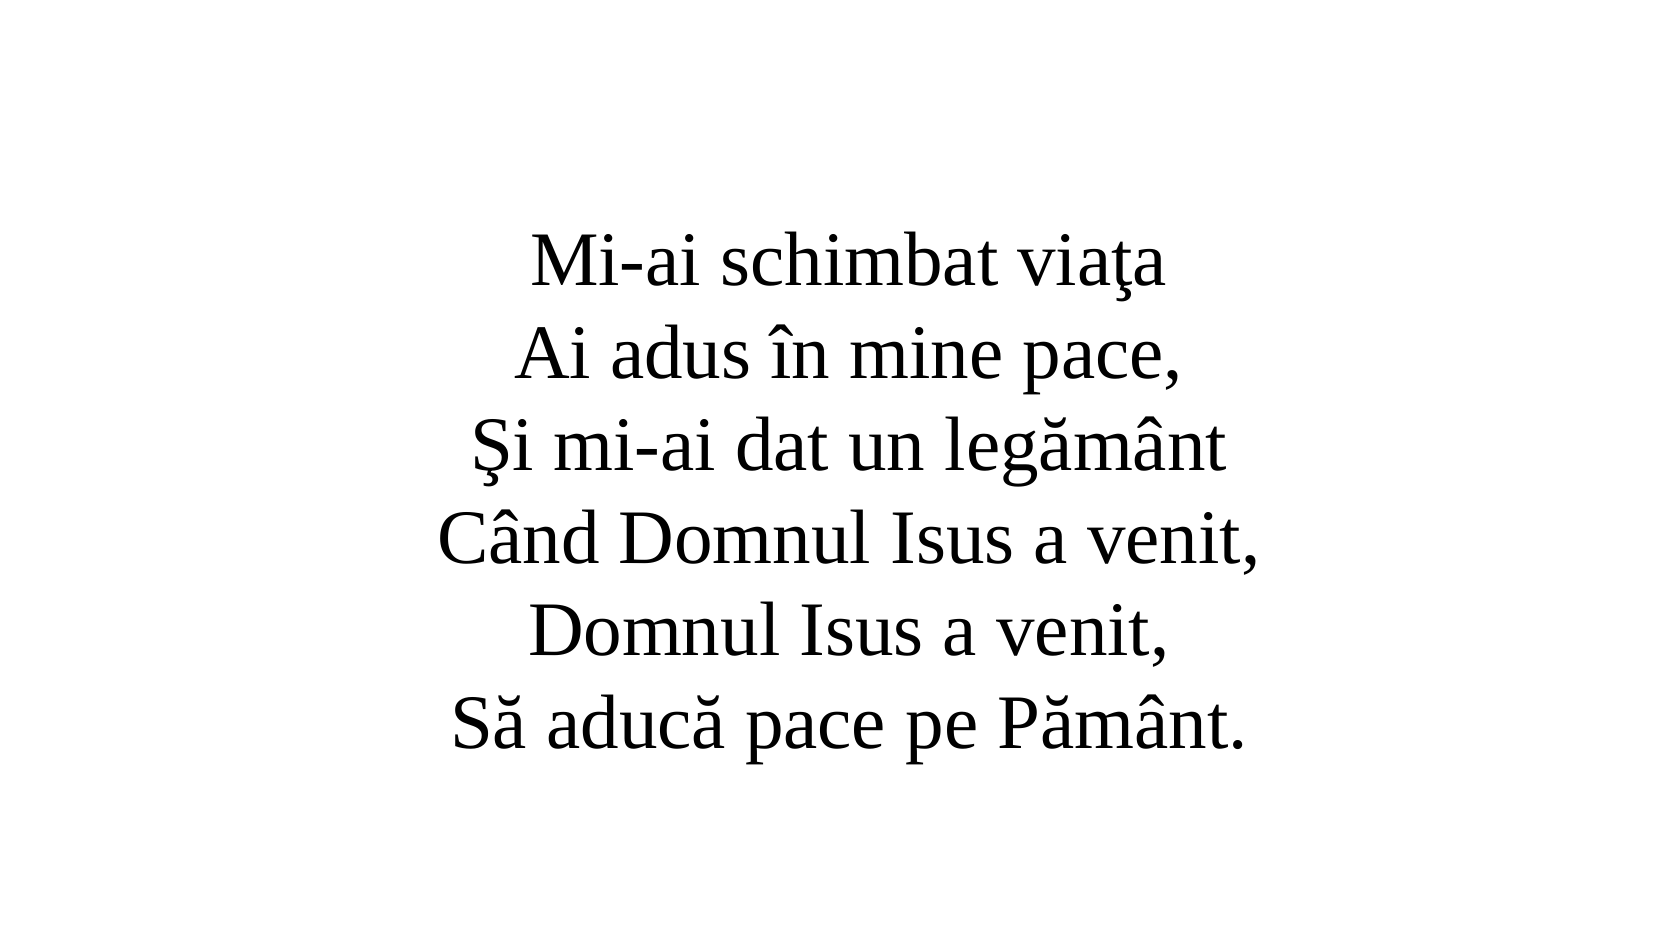

# Mi-ai schimbat viaţa
Ai adus în mine pace,
Şi mi-ai dat un legământ
Când Domnul Isus a venit,
Domnul Isus a venit,
Să aducă pace pe Pământ.